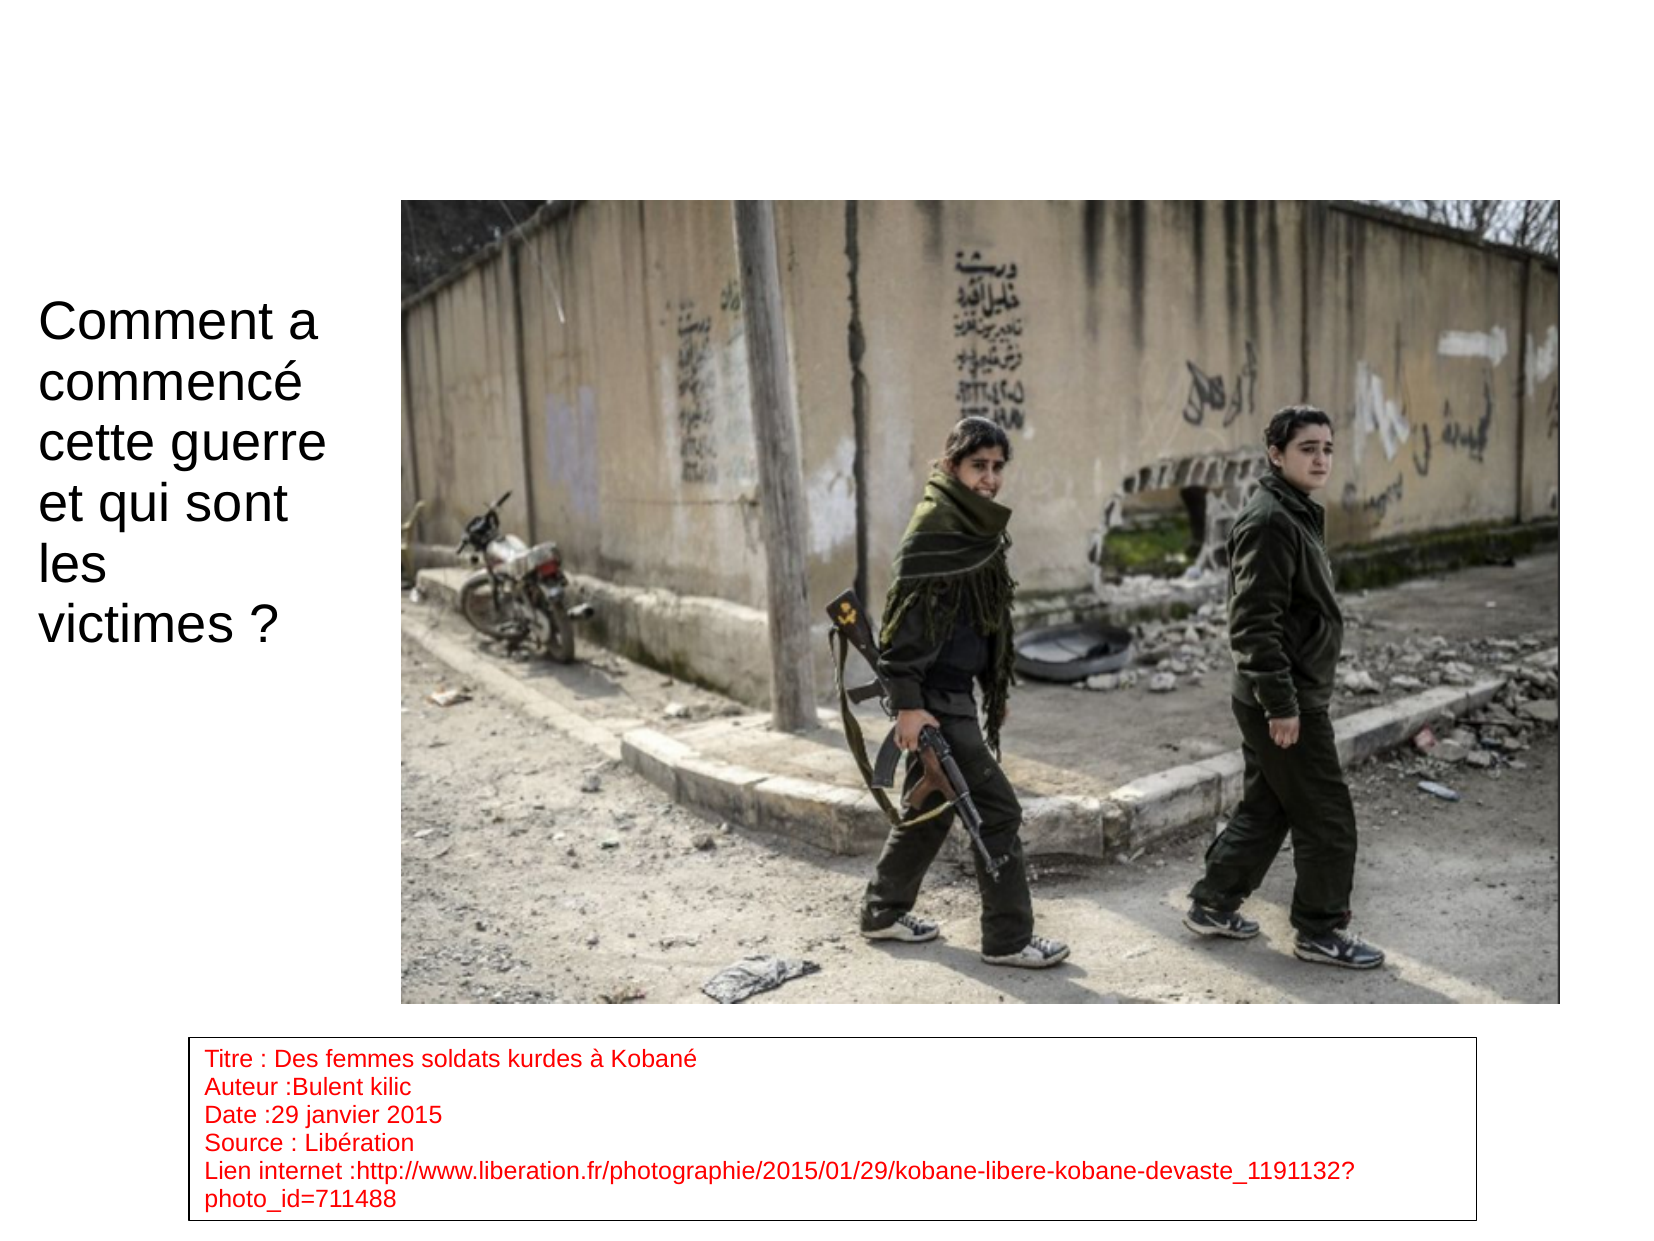

Comment a commencé cette guerre et qui sont les victimes ?
Titre : Des femmes soldats kurdes à Kobané
Auteur :Bulent kilic
Date :29 janvier 2015
Source : Libération
Lien internet :http://www.liberation.fr/photographie/2015/01/29/kobane-libere-kobane-devaste_1191132?photo_id=711488